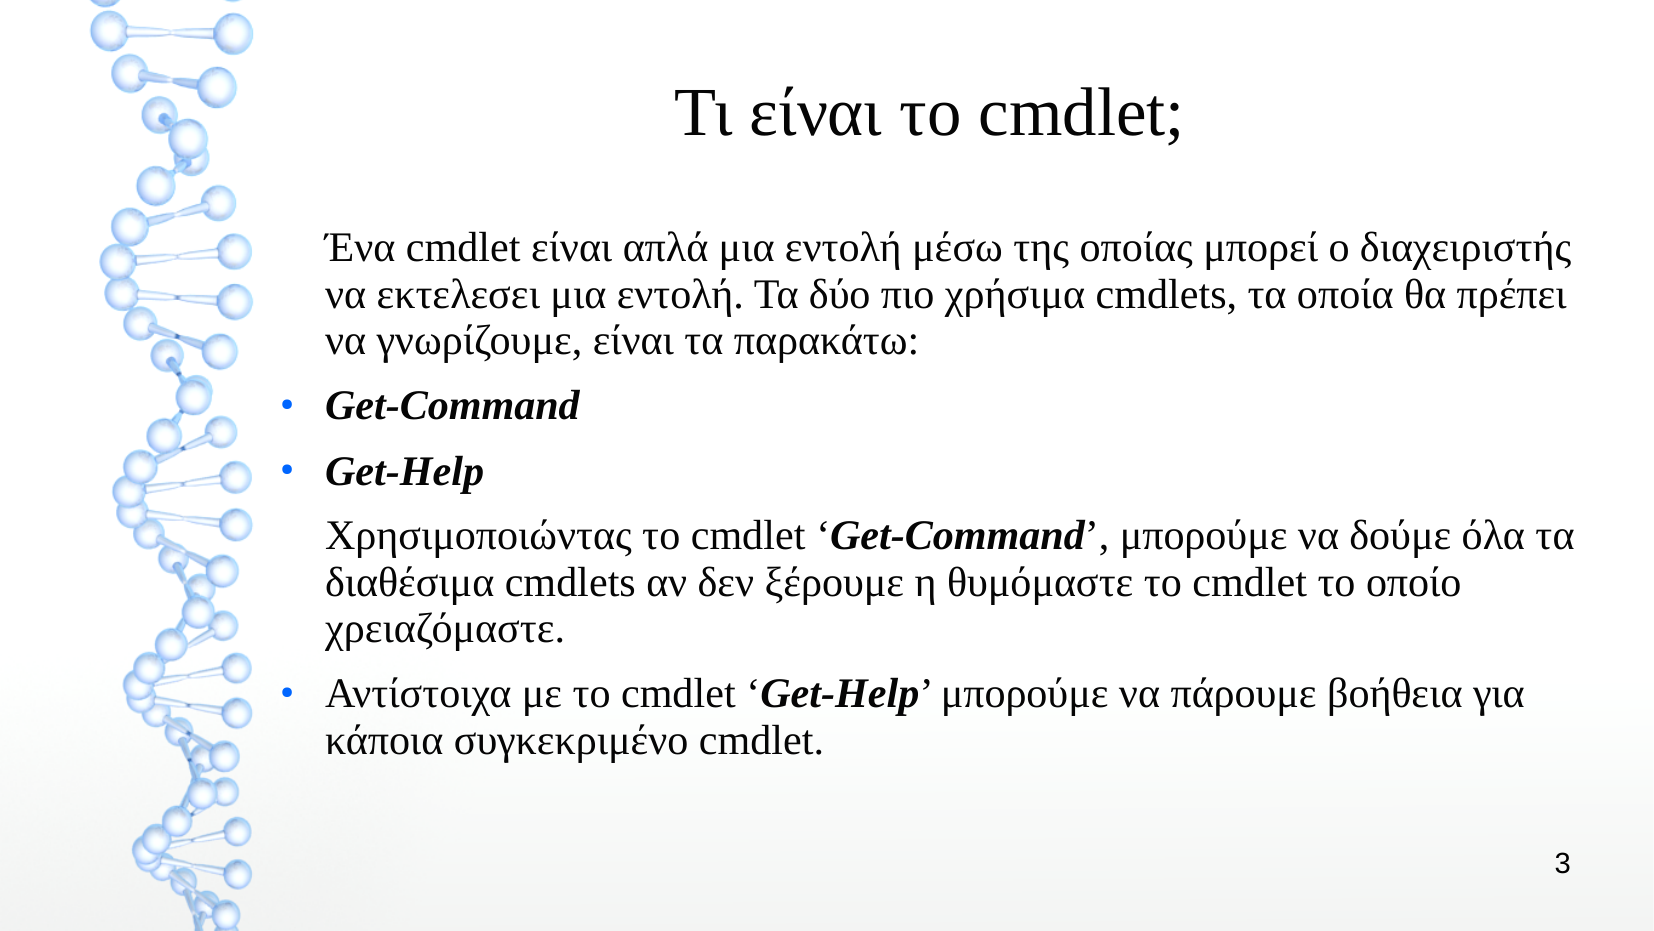

# Τι είναι το cmdlet;
Ένα cmdlet είναι απλά μια εντολή μέσω της οποίας μπορεί ο διαχειριστής να εκτελεσει μια εντολή. Τα δύο πιο χρήσιμα cmdlets, τα οποία θα πρέπει να γνωρίζουμε, είναι τα παρακάτω:
Get-Command
Get-Help
Χρησιμοποιώντας το cmdlet ‘Get-Command’, μπορούμε να δούμε όλα τα διαθέσιμα cmdlets αν δεν ξέρουμε η θυμόμαστε το cmdlet το οποίο χρειαζόμαστε.
Αντίστοιχα με το cmdlet ‘Get-Help’ μπορούμε να πάρουμε βοήθεια για κάποια συγκεκριμένο cmdlet.
3